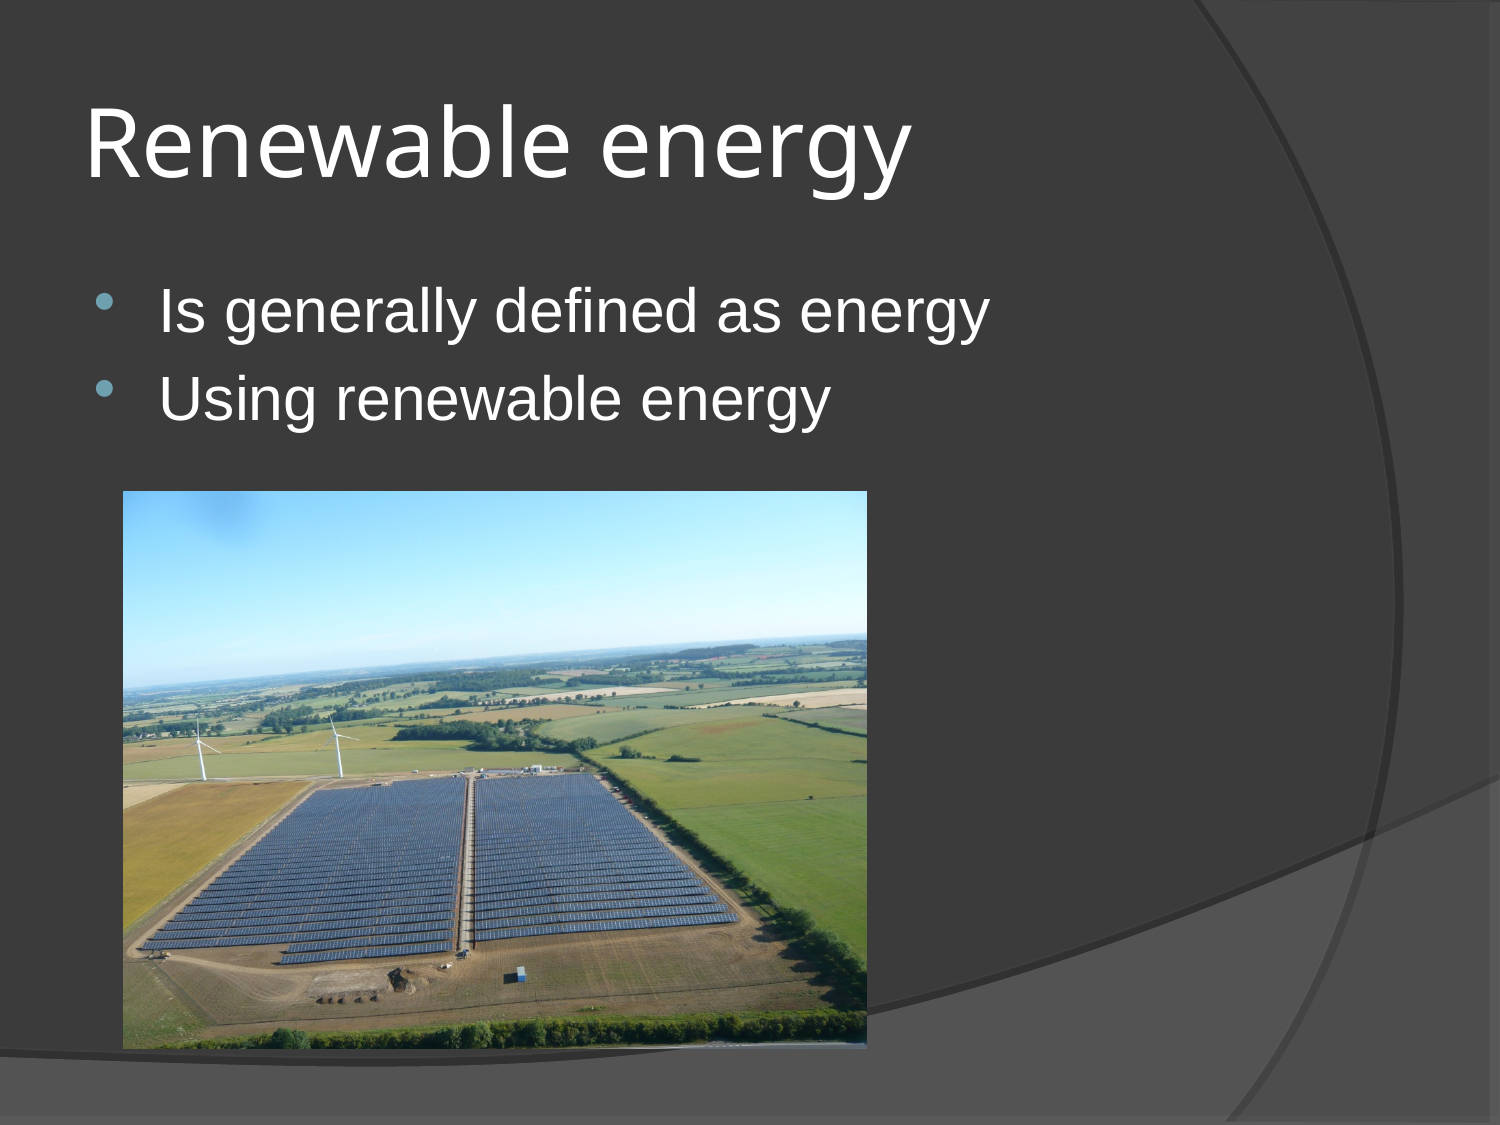

# Renewable energy
Is generally defined as energy
Using renewable energy